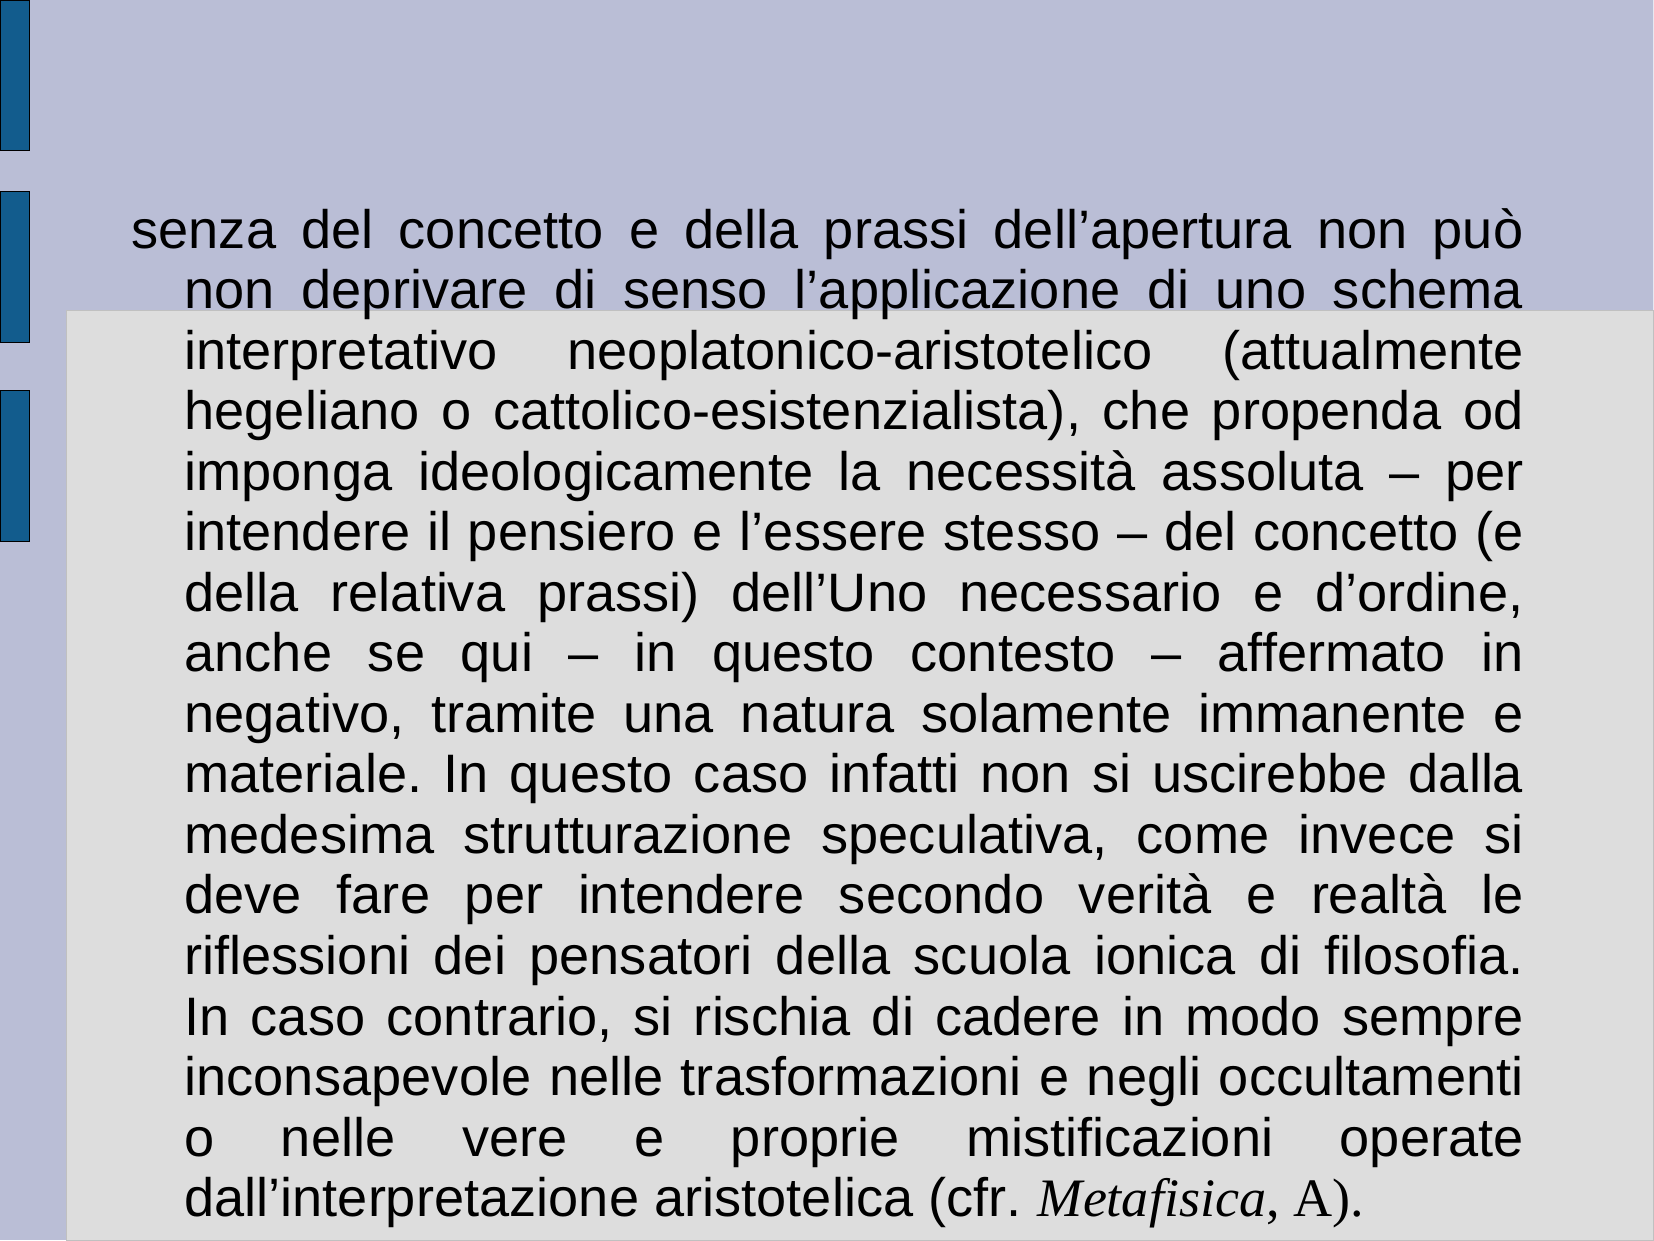

#
senza del concetto e della prassi dell’apertura non può non deprivare di senso l’applicazione di uno schema interpretativo neoplatonico-aristotelico (attualmente hegeliano o cattolico-esistenzialista), che propenda od imponga ideologicamente la necessità assoluta – per intendere il pensiero e l’essere stesso – del concetto (e della relativa prassi) dell’Uno necessario e d’ordine, anche se qui – in questo contesto – affermato in negativo, tramite una natura solamente immanente e materiale. In questo caso infatti non si uscirebbe dalla medesima strutturazione speculativa, come invece si deve fare per intendere secondo verità e realtà le riflessioni dei pensatori della scuola ionica di filosofia. In caso contrario, si rischia di cadere in modo sempre inconsapevole nelle trasformazioni e negli occultamenti o nelle vere e proprie mistificazioni operate dall’interpretazione aristotelica (cfr. Metafisica, A).